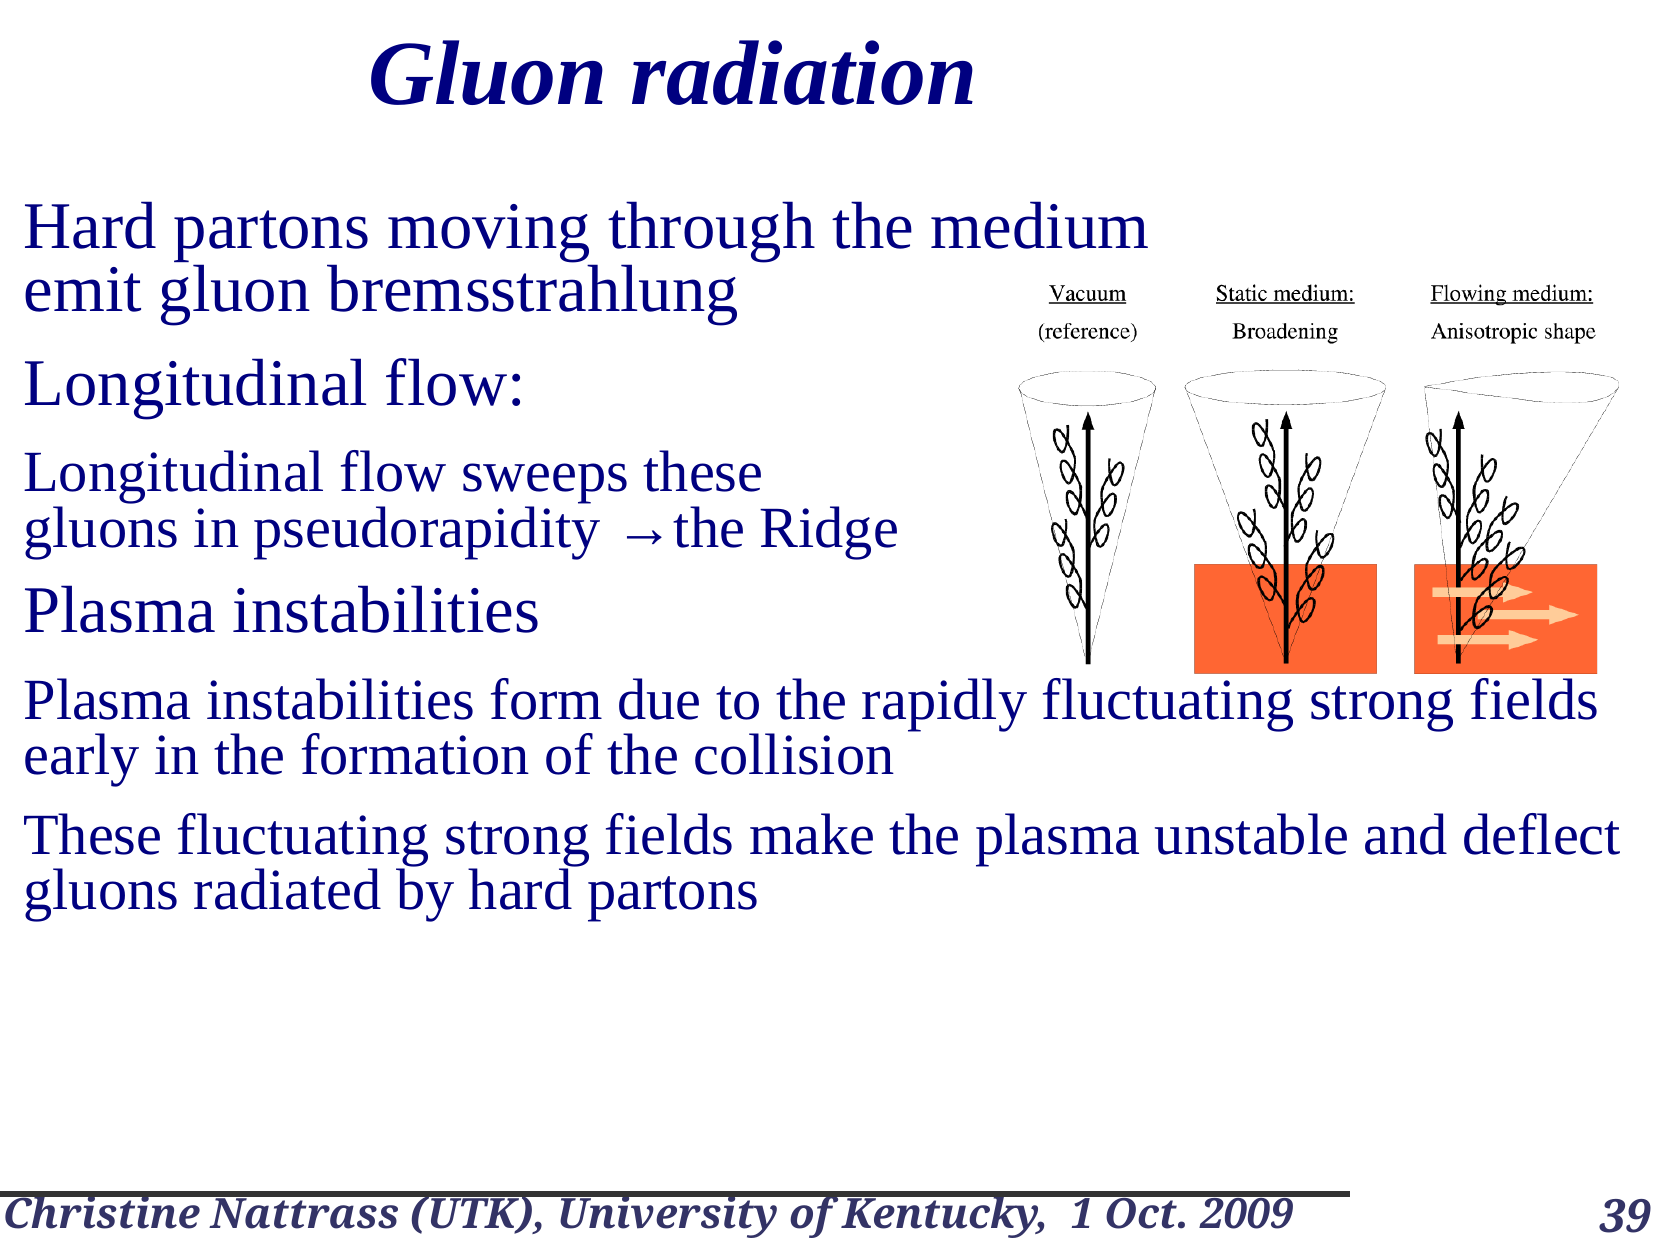

# Gluon radiation
Hard partons moving through the medium
emit gluon bremsstrahlung
Longitudinal flow:
Longitudinal flow sweeps these
gluons in pseudorapidity →the Ridge
Plasma instabilities
Plasma instabilities form due to the rapidly fluctuating strong fields early in the formation of the collision
These fluctuating strong fields make the plasma unstable and deflect gluons radiated by hard partons